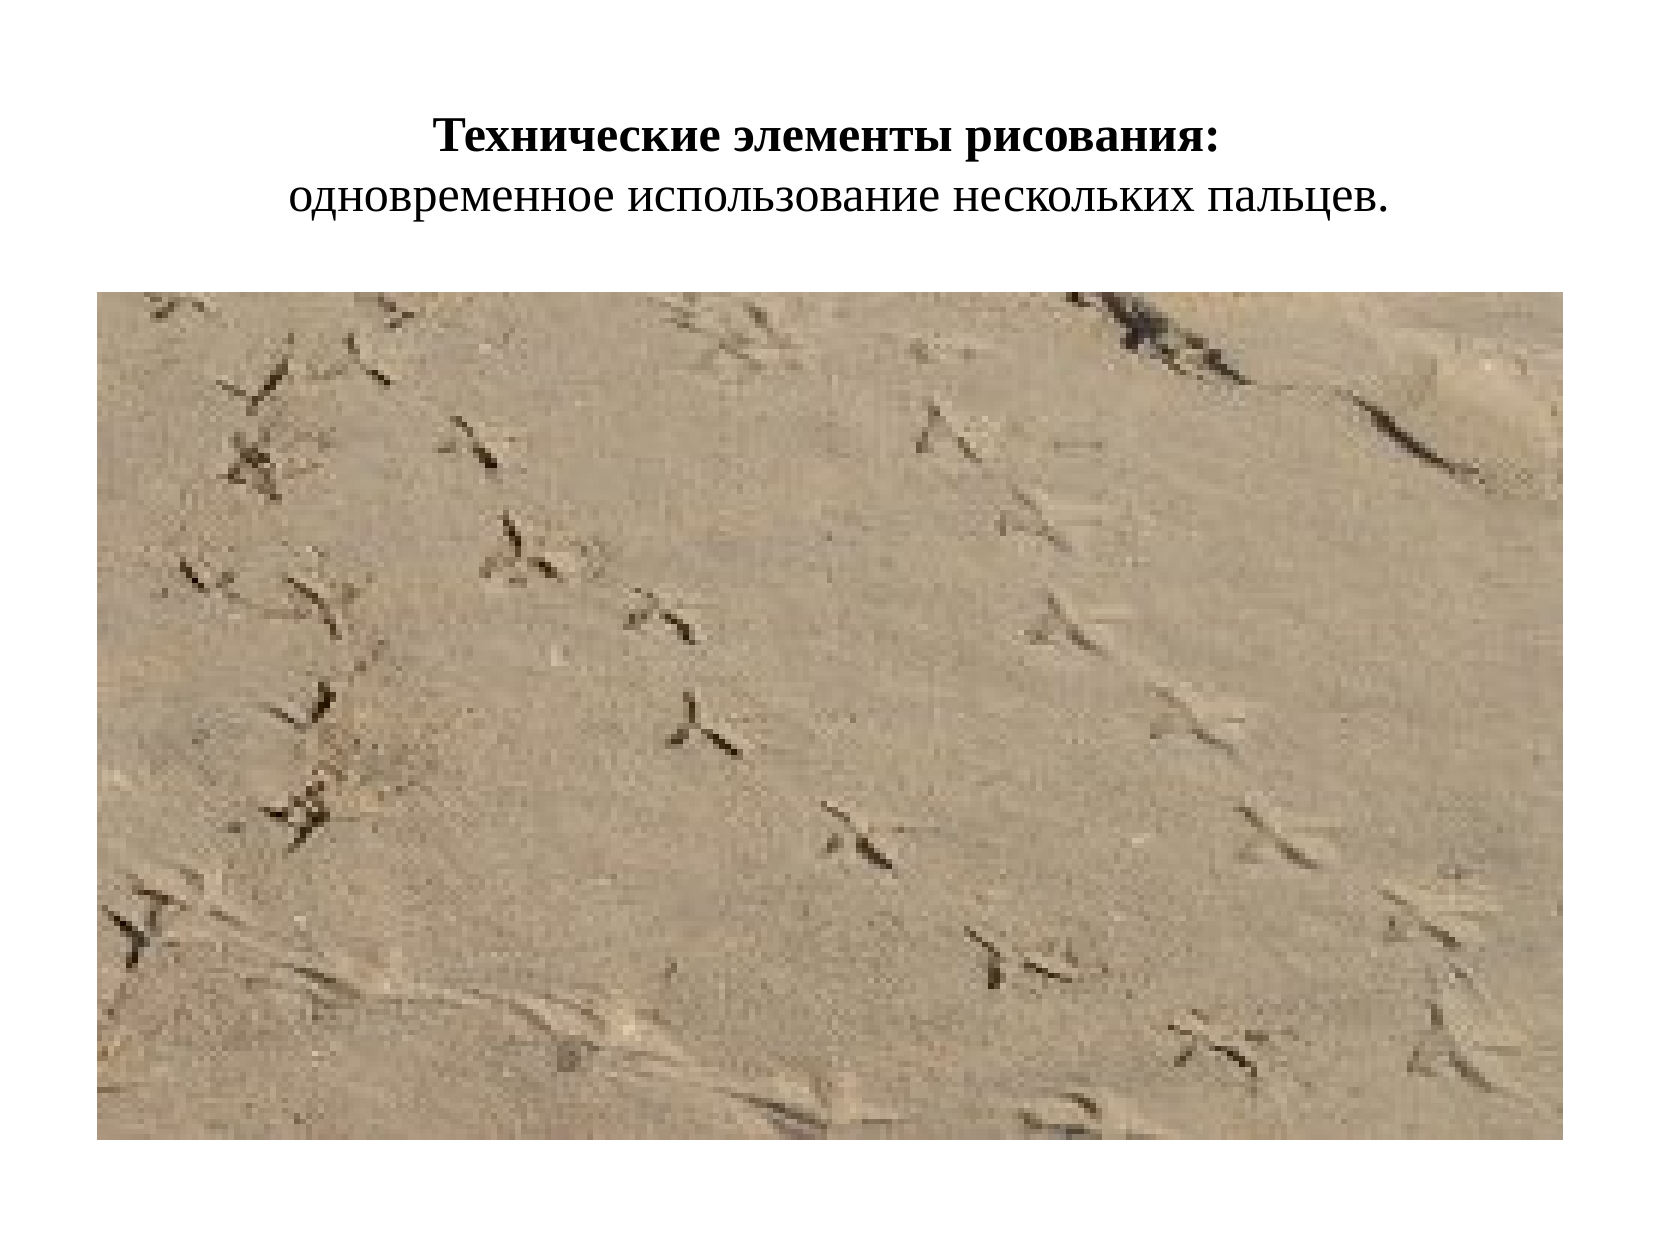

# Технические элементы рисования: одновременное использование нескольких пальцев.